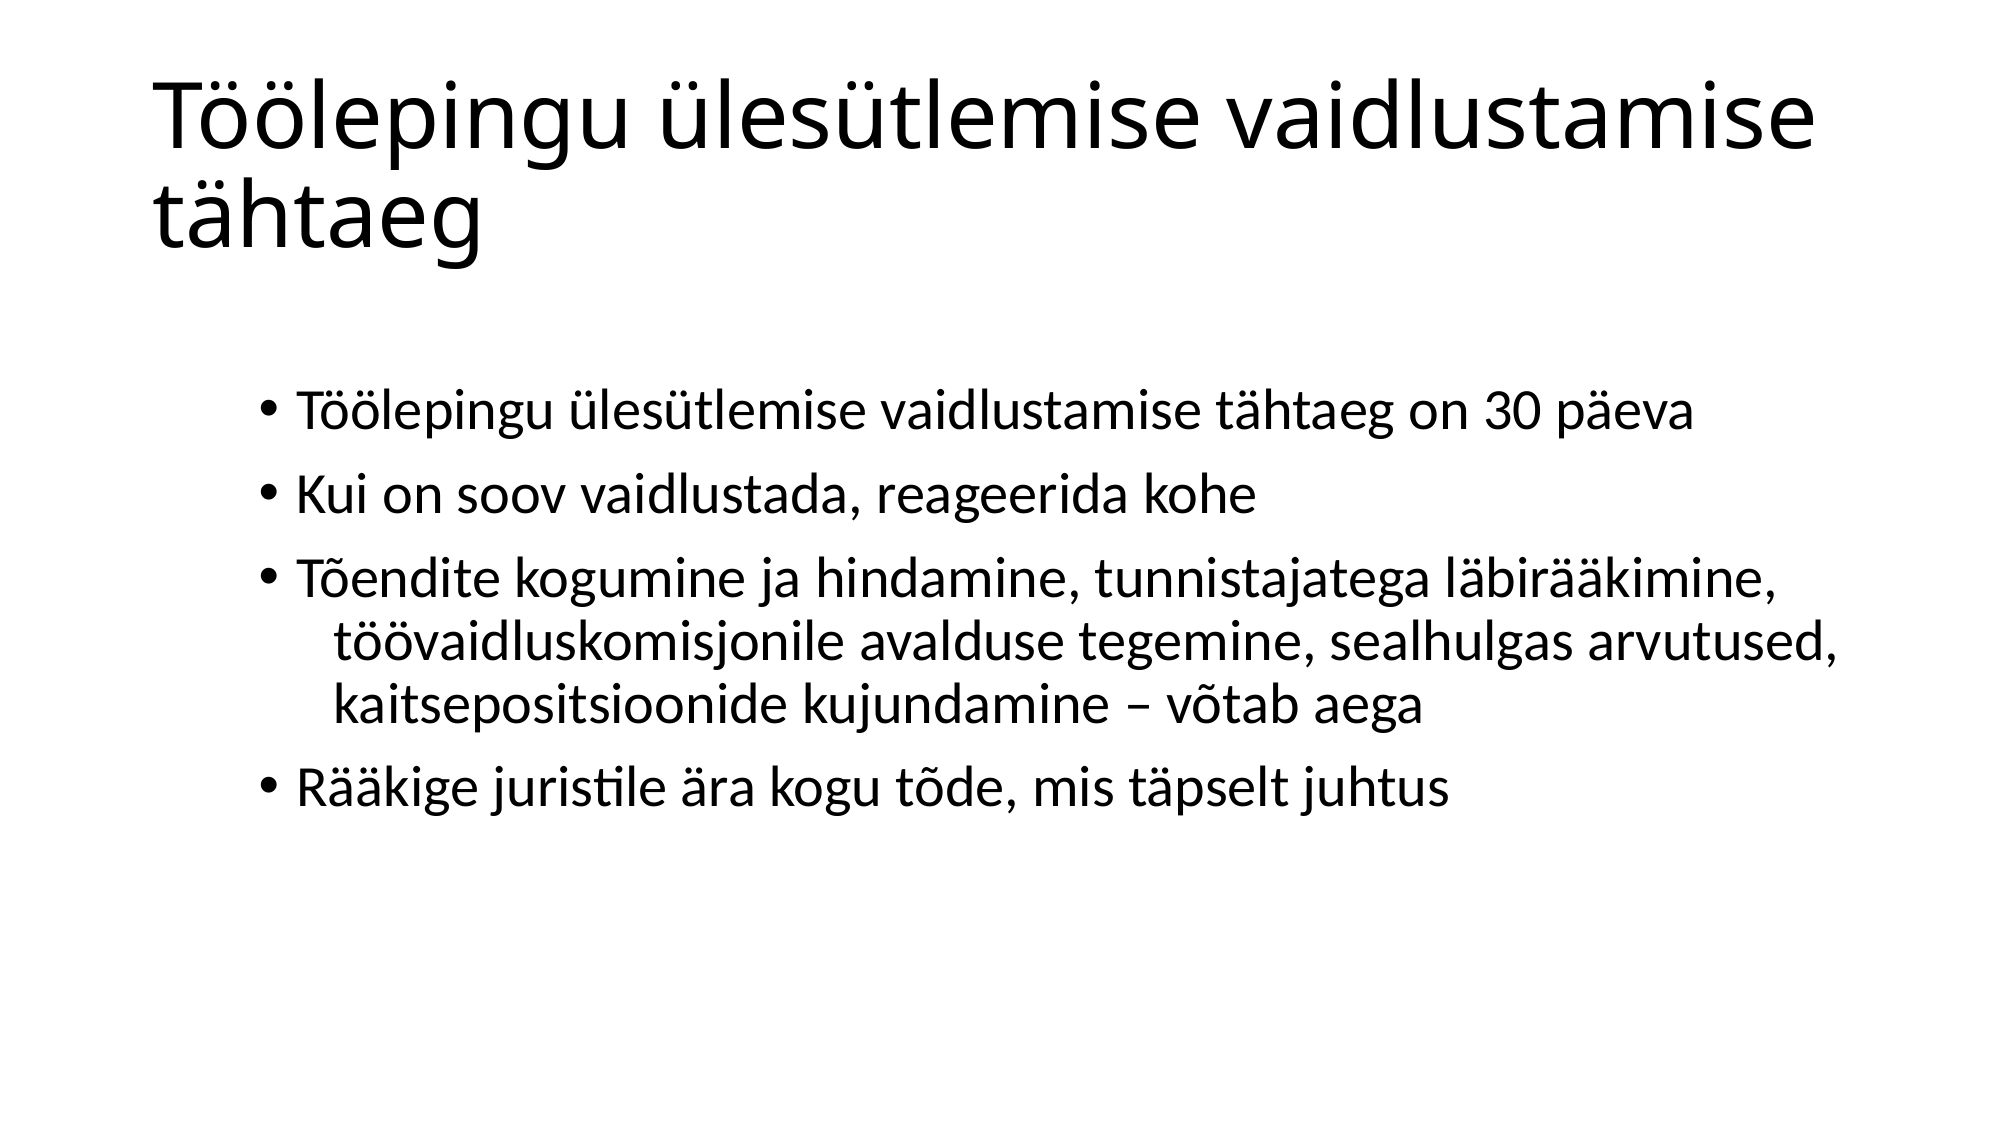

# Töölepingu ülesütlemise vaidlustamise tähtaeg
Töölepingu ülesütlemise vaidlustamise tähtaeg on 30 päeva
Kui on soov vaidlustada, reageerida kohe
Tõendite kogumine ja hindamine, tunnistajatega läbirääkimine, töövaidluskomisjonile avalduse tegemine, sealhulgas arvutused, kaitsepositsioonide kujundamine – võtab aega
Rääkige juristile ära kogu tõde, mis täpselt juhtus